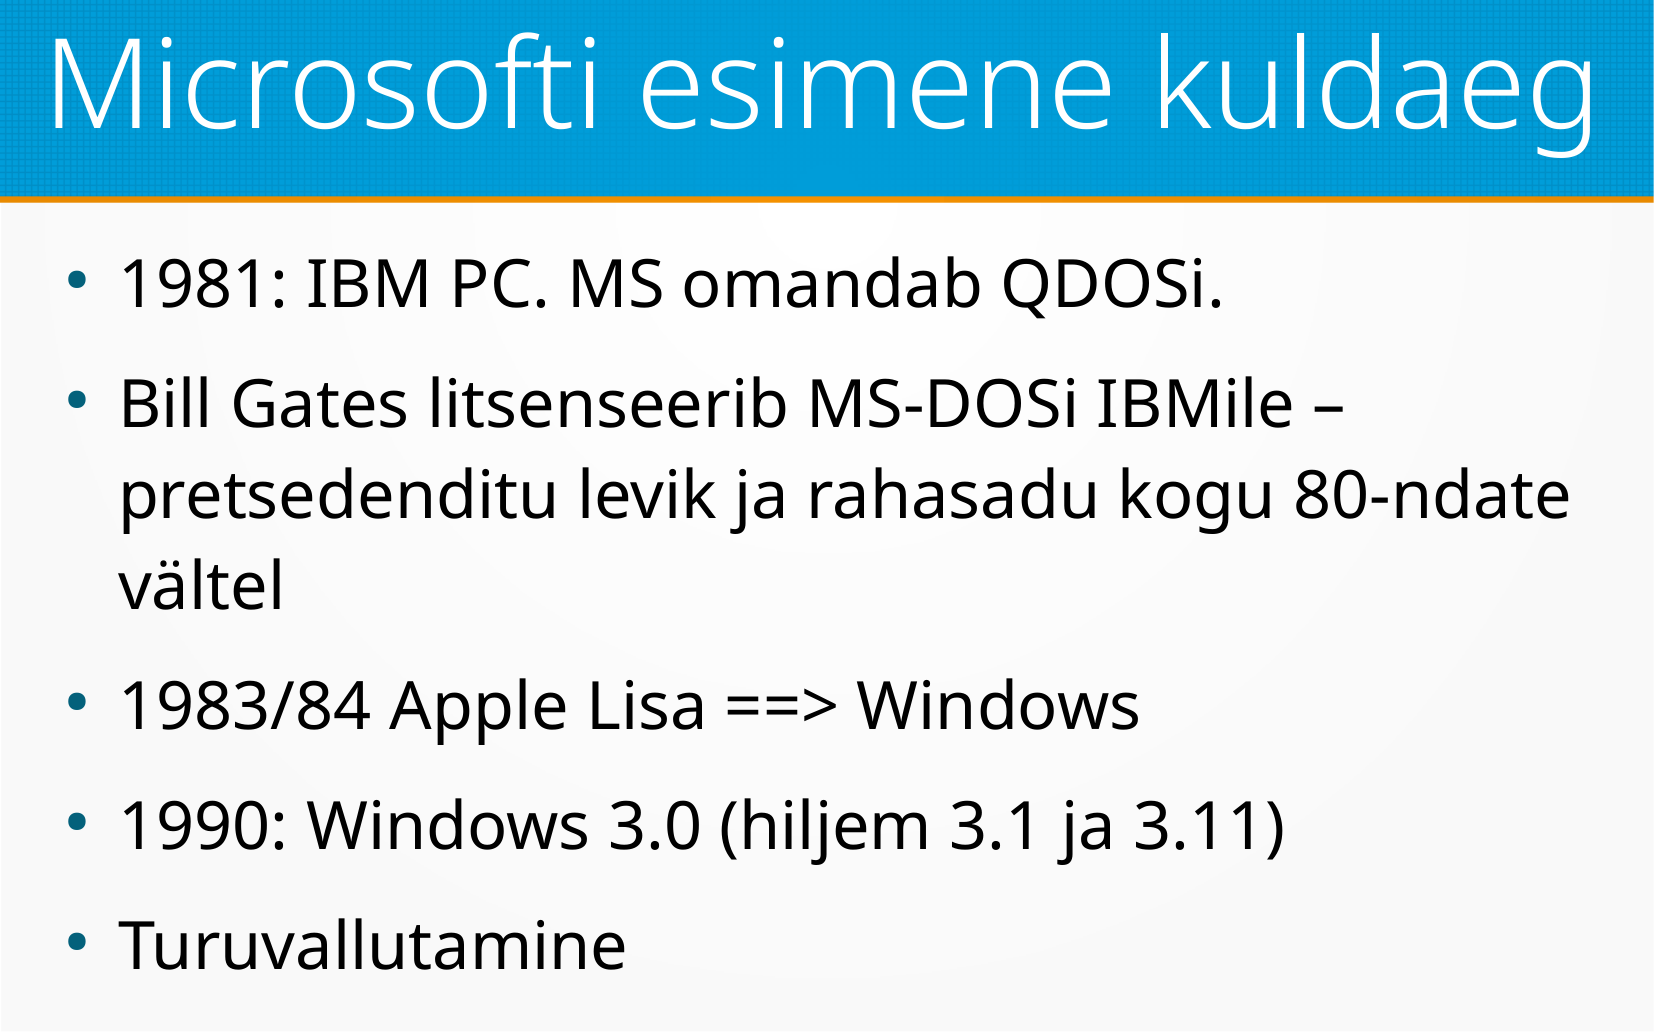

# Microsofti esimene kuldaeg
1981: IBM PC. MS omandab QDOSi.
Bill Gates litsenseerib MS-DOSi IBMile – pretsedenditu levik ja rahasadu kogu 80-ndate vältel
1983/84 Apple Lisa ==> Windows
1990: Windows 3.0 (hiljem 3.1 ja 3.11)
Turuvallutamine